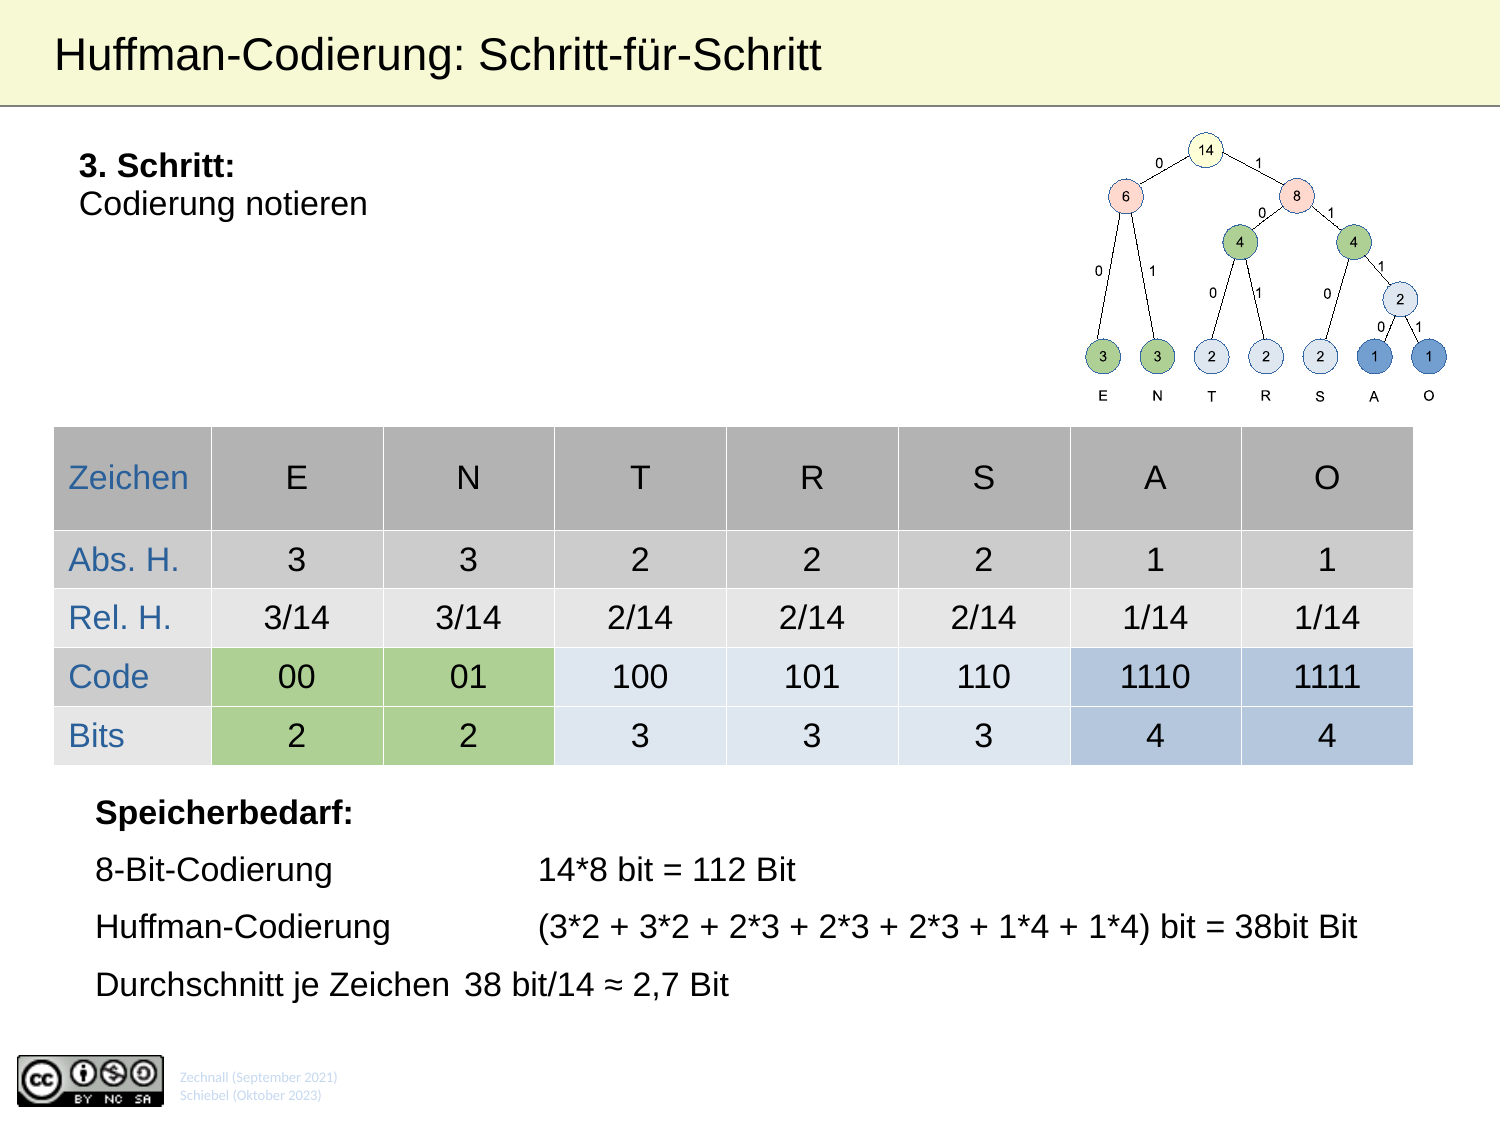

# Huffman-Codierung: Schritt-für-Schritt
3. Schritt:
Codierung notieren
| Zeichen | E | N | T | R | S | A | O |
| --- | --- | --- | --- | --- | --- | --- | --- |
| Abs. H. | 3 | 3 | 2 | 2 | 2 | 1 | 1 |
| Rel. H. | 3/14 | 3/14 | 2/14 | 2/14 | 2/14 | 1/14 | 1/14 |
| Code | 00 | 01 | 100 | 101 | 110 | 1110 | 1111 |
| Bits | 2 | 2 | 3 | 3 | 3 | 4 | 4 |
Speicherbedarf:
8-Bit-Codierung			14*8 bit = 112 Bit
Huffman-Codierung		(3*2 + 3*2 + 2*3 + 2*3 + 2*3 + 1*4 + 1*4) bit = 38bit Bit
Durchschnitt je Zeichen	38 bit/14 ≈ 2,7 Bit